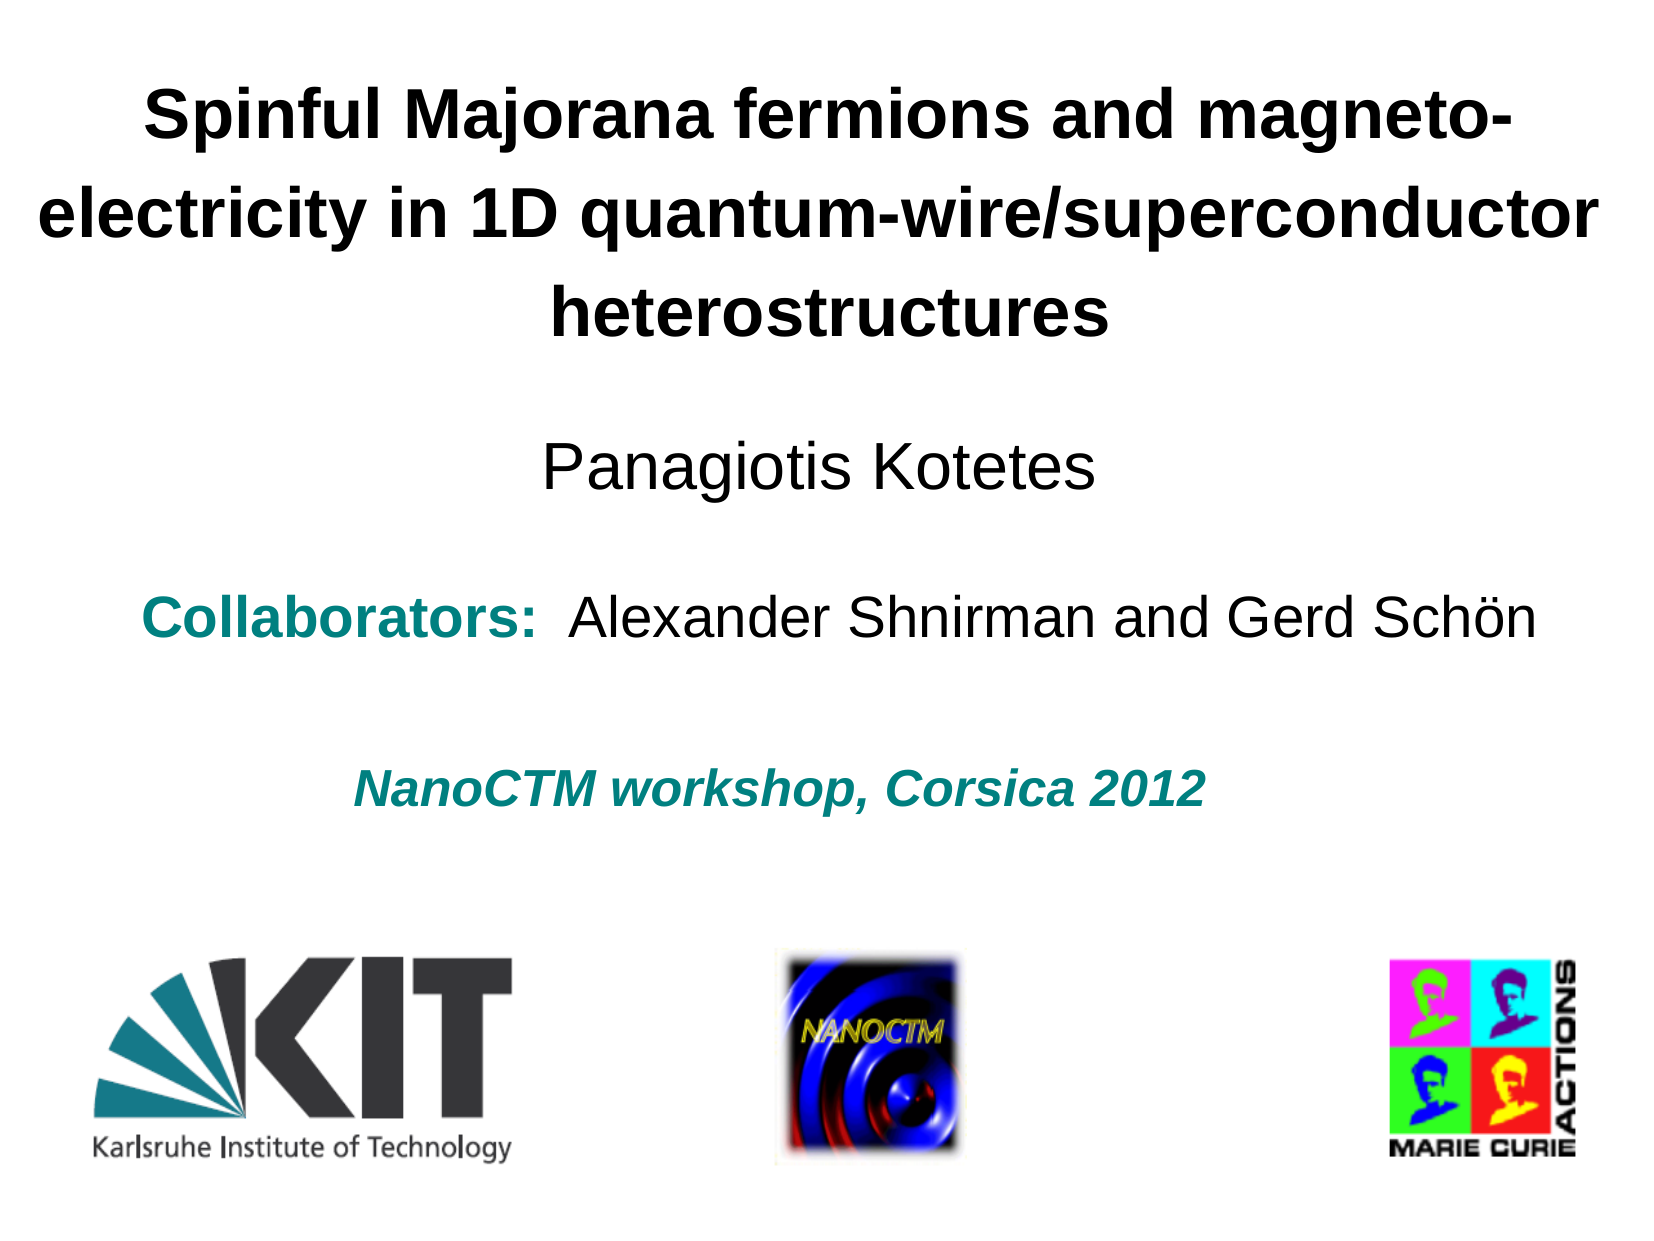

Spinful Majorana fermions and magneto-
electricity in 1D quantum-wire/superconductor
heterostructures
Panagiotis Kotetes
Collaborators: Alexander Shnirman and Gerd Schön
NanoCTM workshop, Corsica 2012